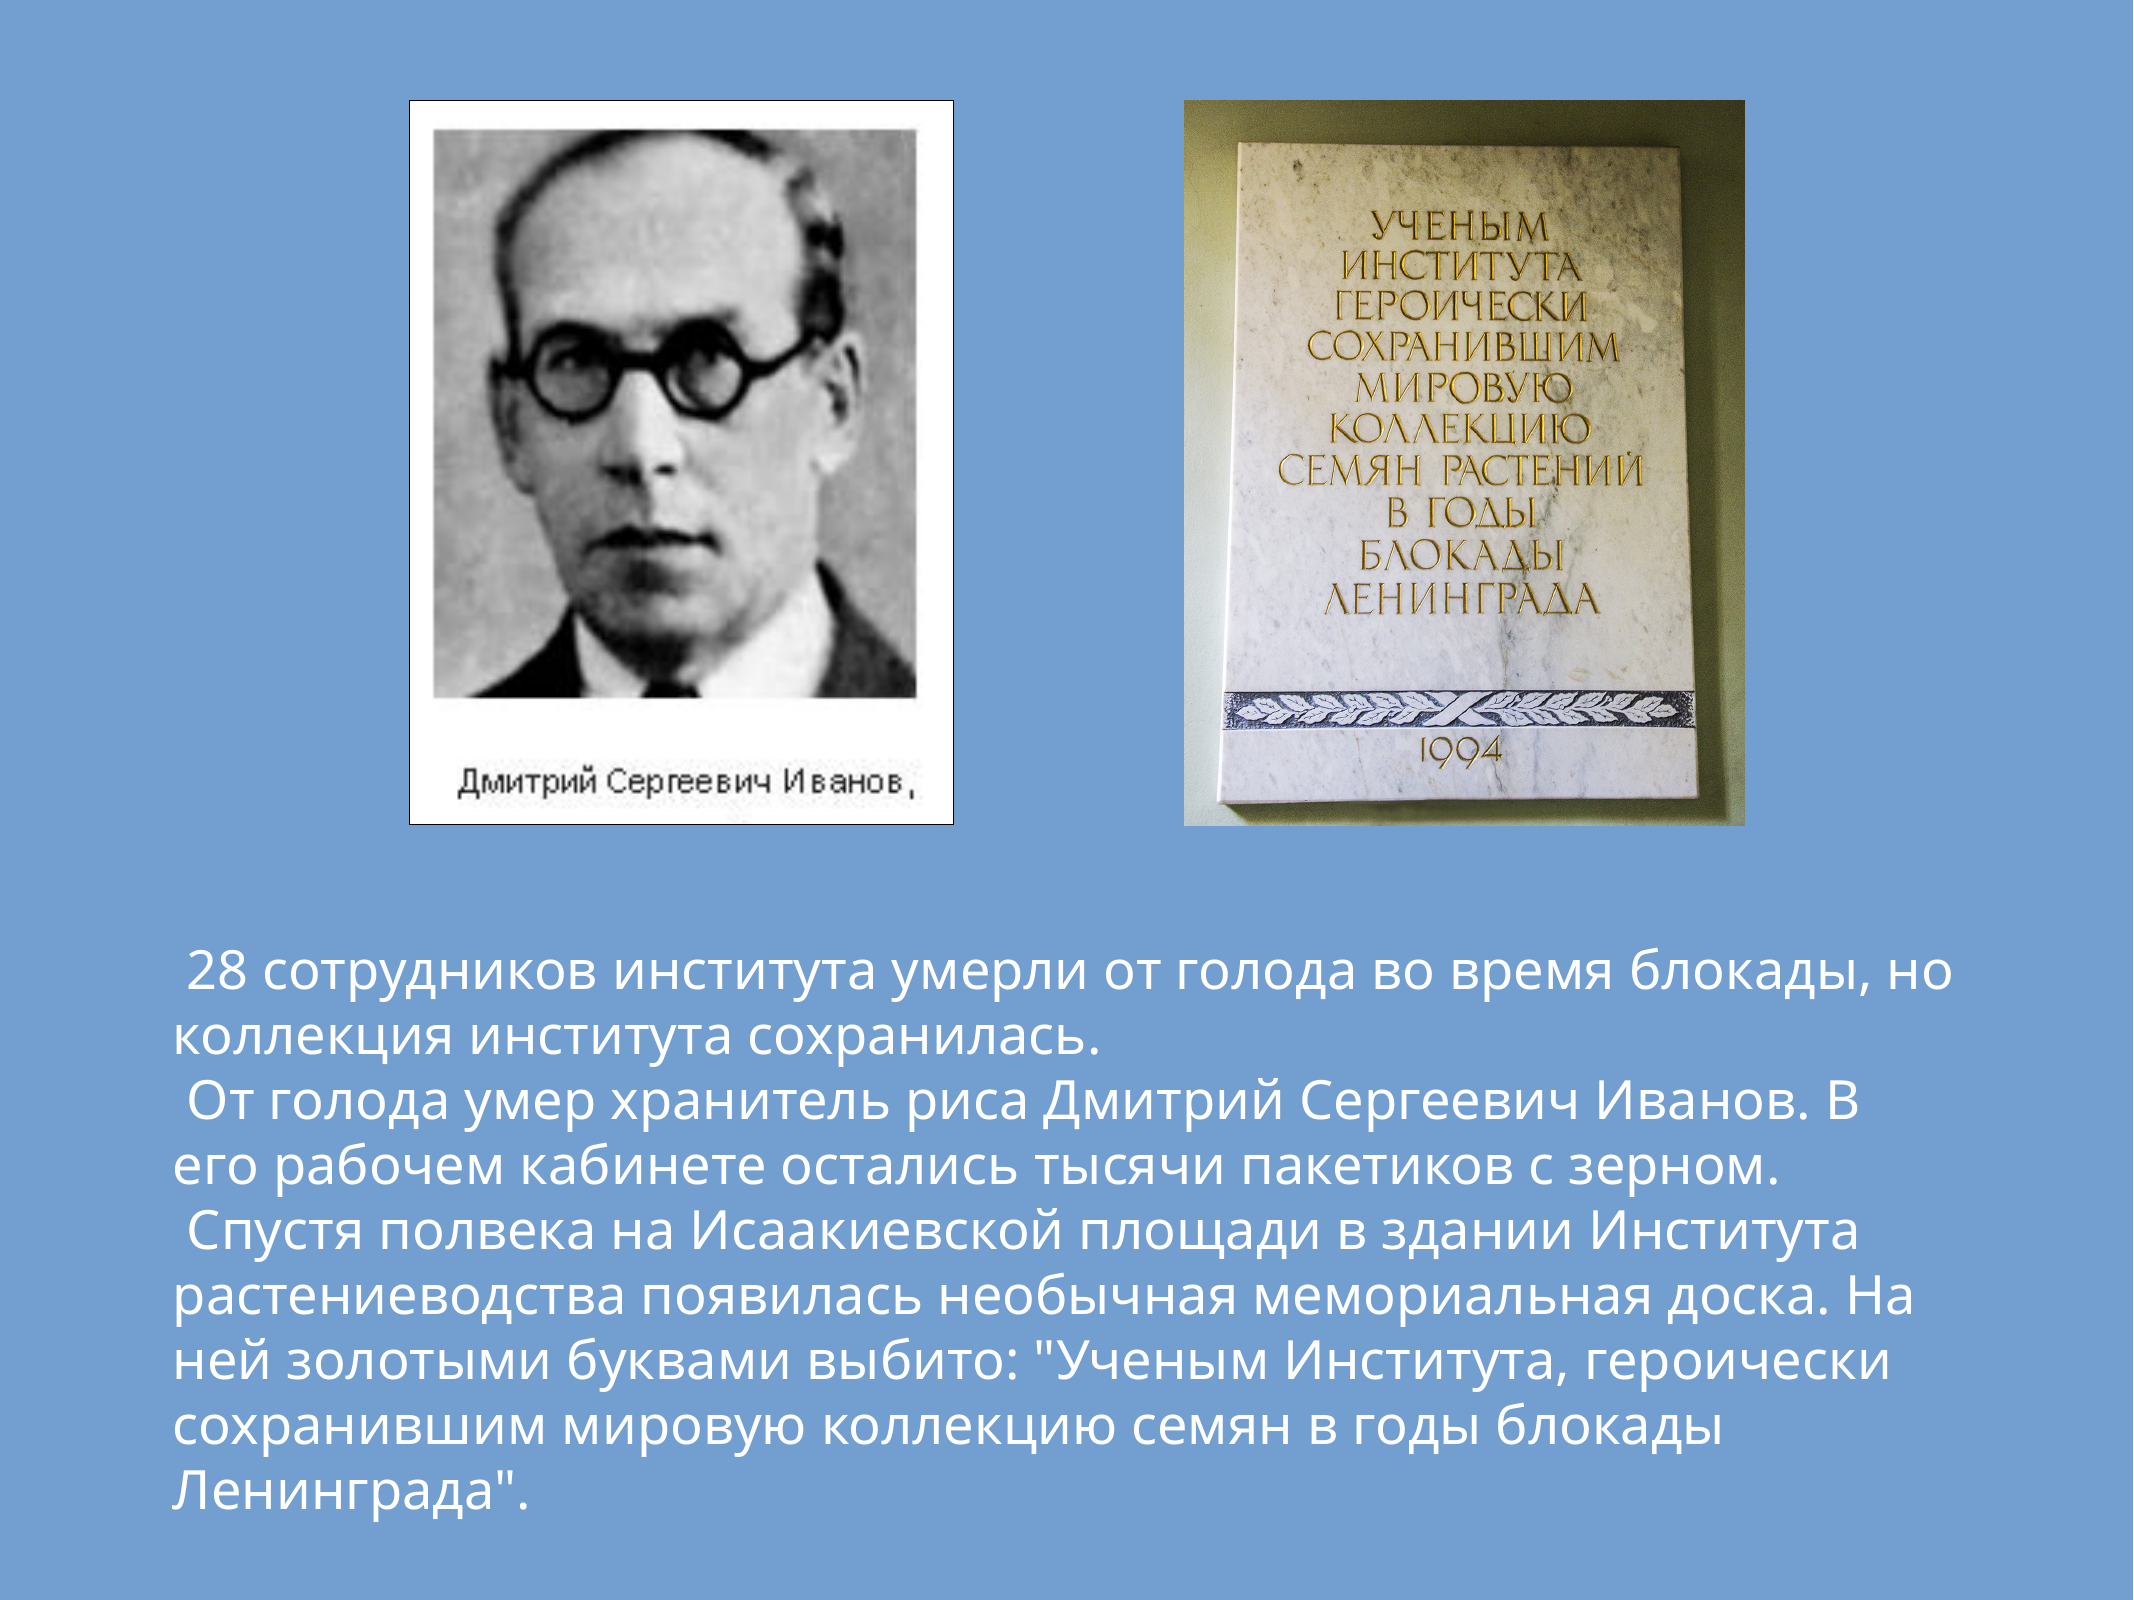

# 28 сотрудников института умерли от голода во время блокады, но коллекция института сохранилась.
 От голода умер хранитель риса Дмитрий Сергеевич Иванов. В его рабочем кабинете остались тысячи пакетиков с зерном.
 Спустя полвека на Исаакиевской площади в здании Института растениеводства появилась необычная мемориальная доска. На ней золотыми буквами выбито: "Ученым Института, героически сохранившим мировую коллекцию семян в годы блокады Ленинграда".